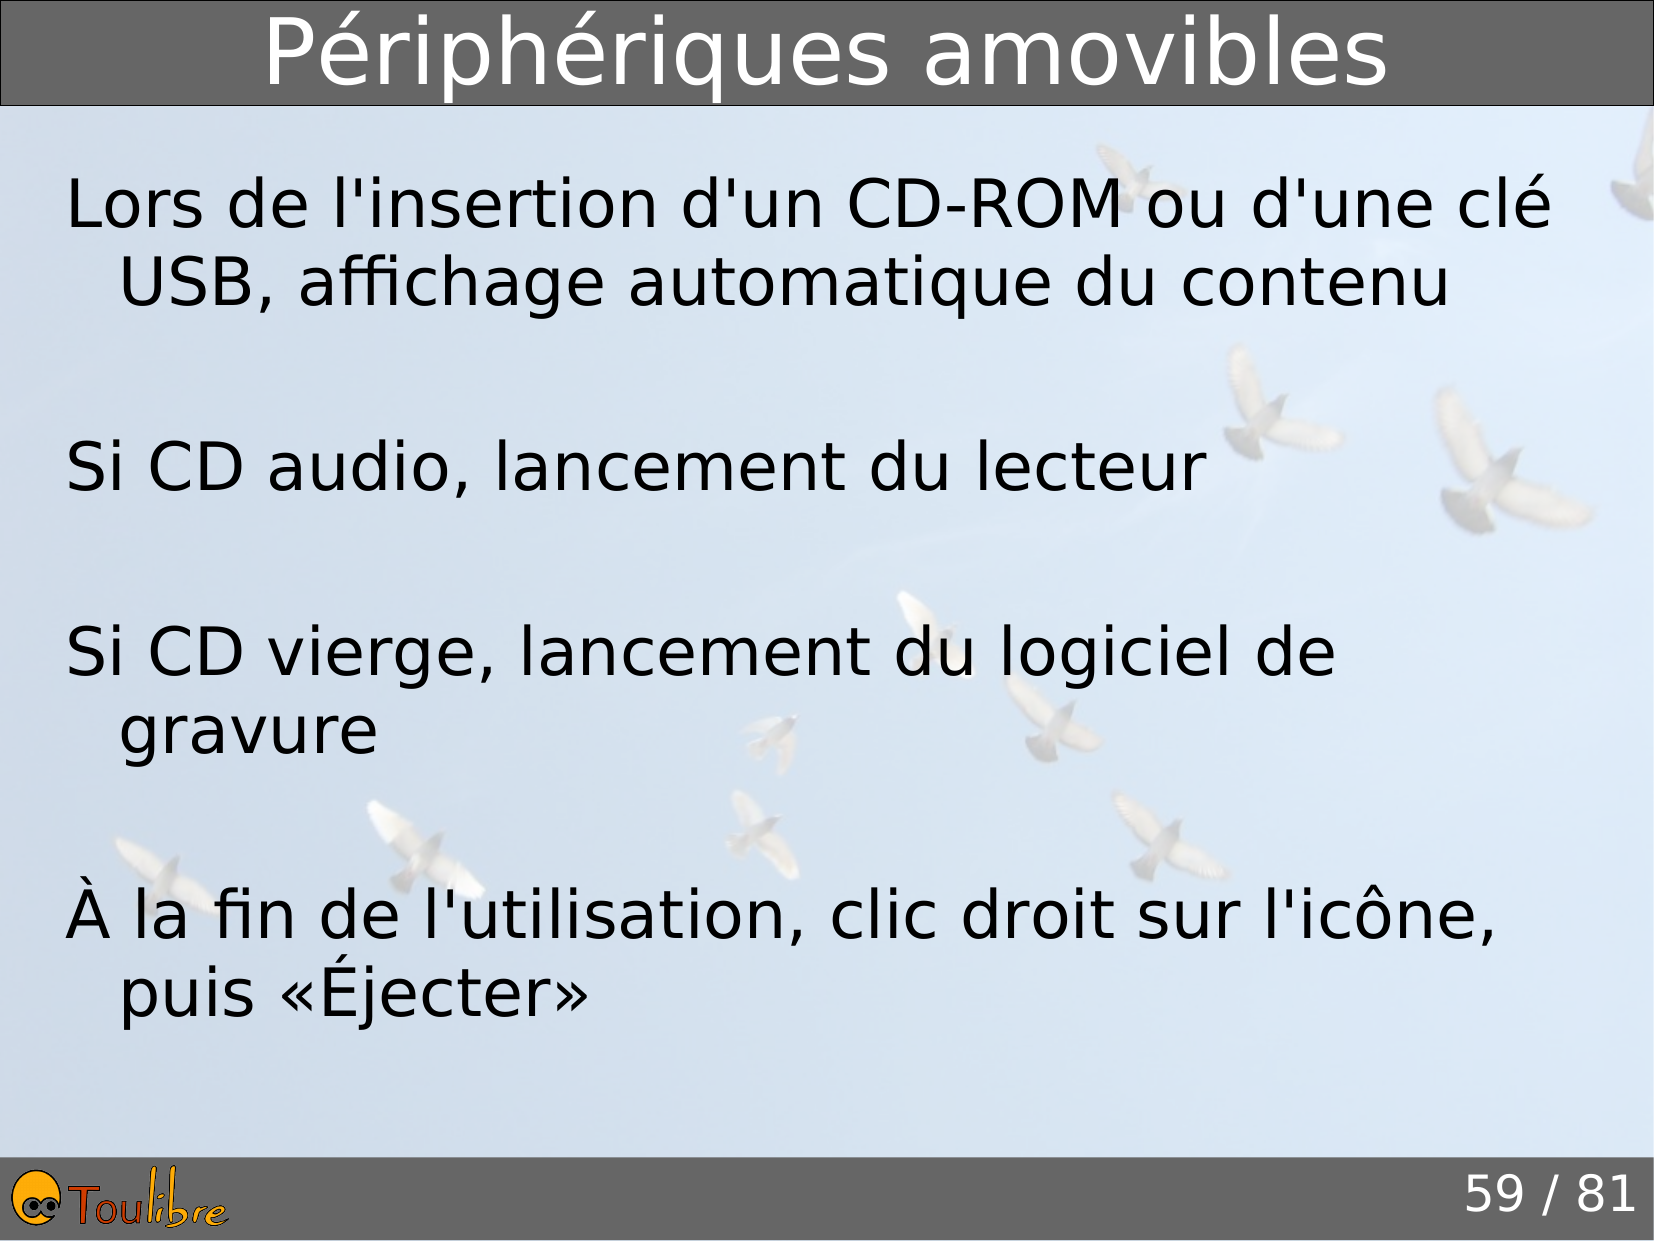

# Périphériques amovibles
Lors de l'insertion d'un CD-ROM ou d'une clé USB, affichage automatique du contenu
Si CD audio, lancement du lecteur
Si CD vierge, lancement du logiciel de gravure
À la fin de l'utilisation, clic droit sur l'icône, puis «Éjecter»